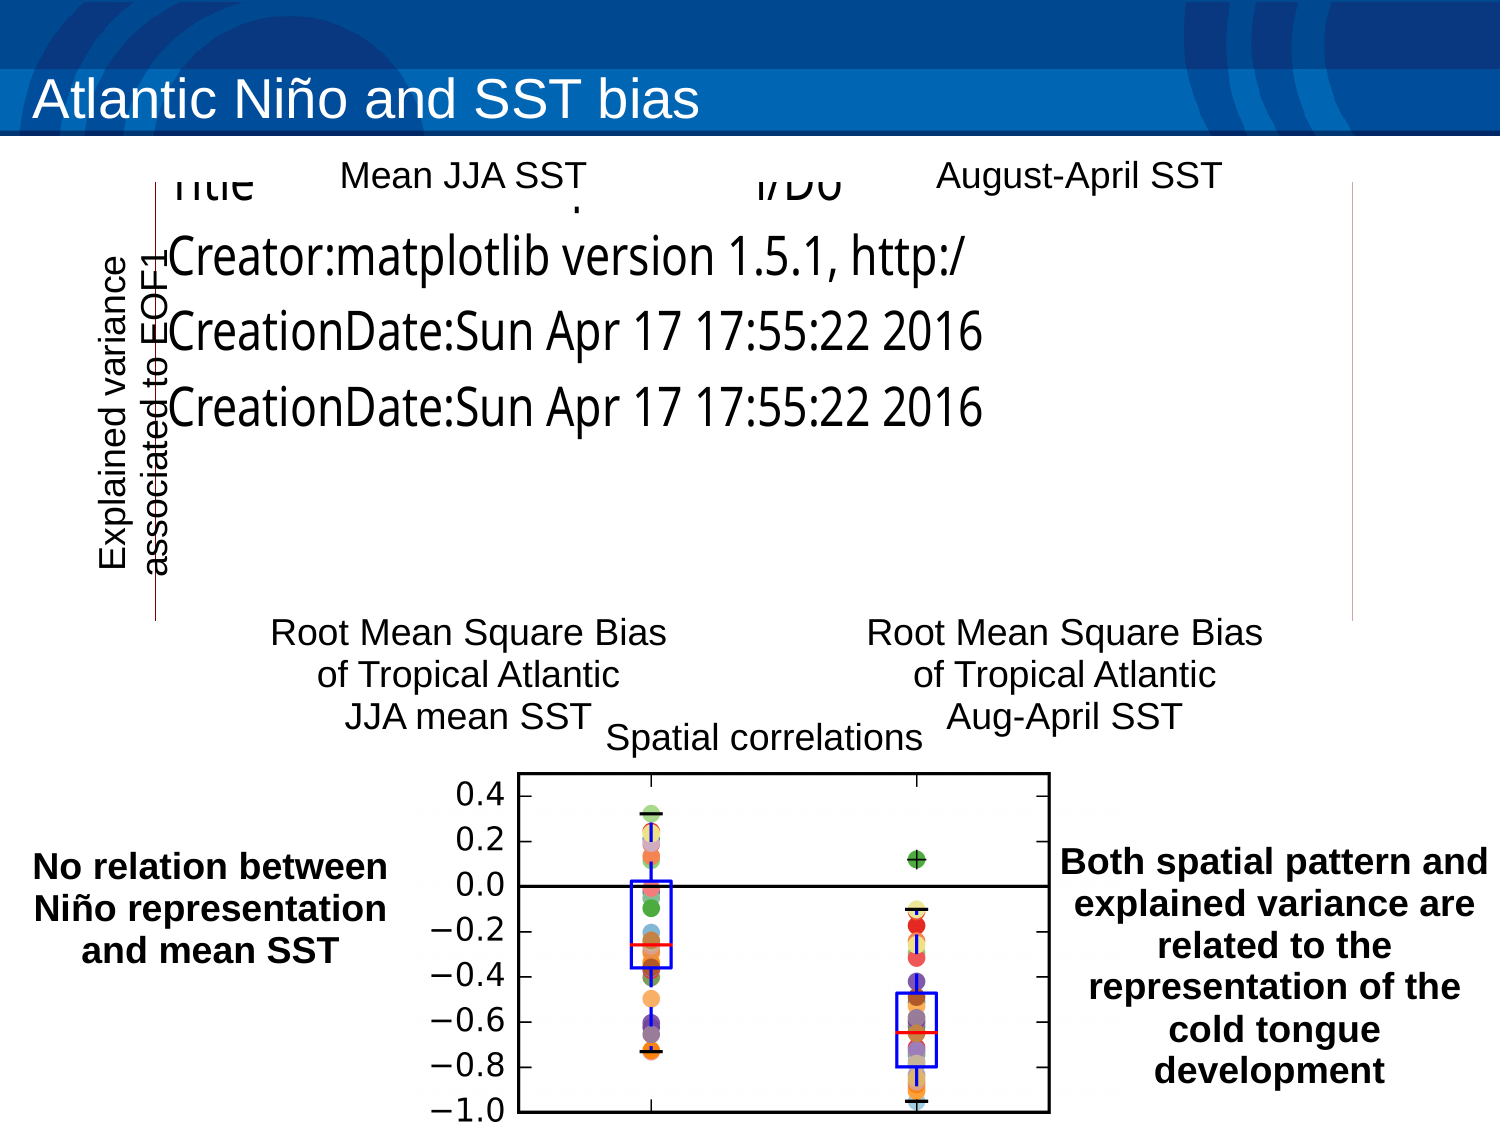

# Atlantic Niño and SST bias
Mean JJA SST
August-April SST
Explained variance associated to EOF1
Root Mean Square Bias of Tropical Atlantic
JJA mean SST
Root Mean Square Bias of Tropical Atlantic
Aug-April SST
Spatial correlations
Both spatial pattern and explained variance are related to the representation of the cold tongue development
No relation between Niño representation and mean SST